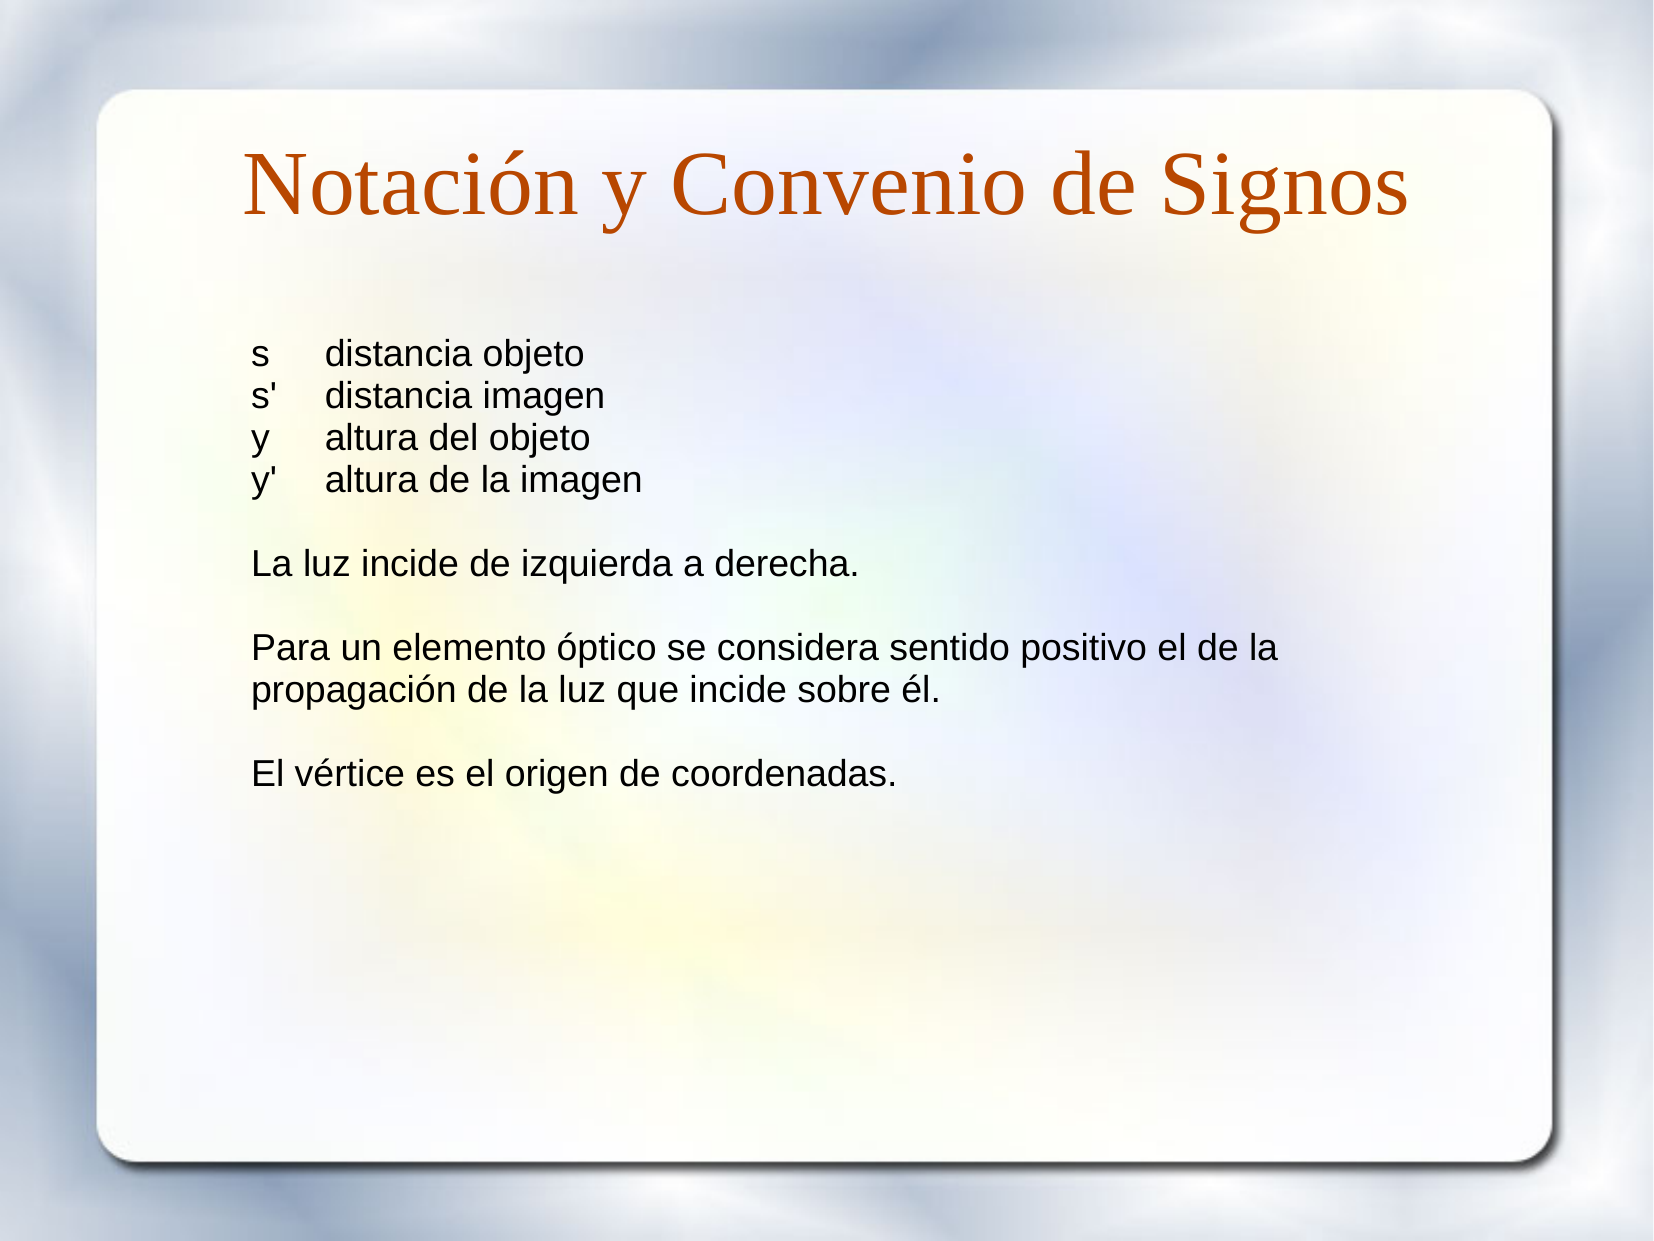

# Notación y Convenio de Signos
s	distancia objeto
s'	distancia imagen
y	altura del objeto
y'	altura de la imagen
La luz incide de izquierda a derecha.
Para un elemento óptico se considera sentido positivo el de la propagación de la luz que incide sobre él.
El vértice es el origen de coordenadas.